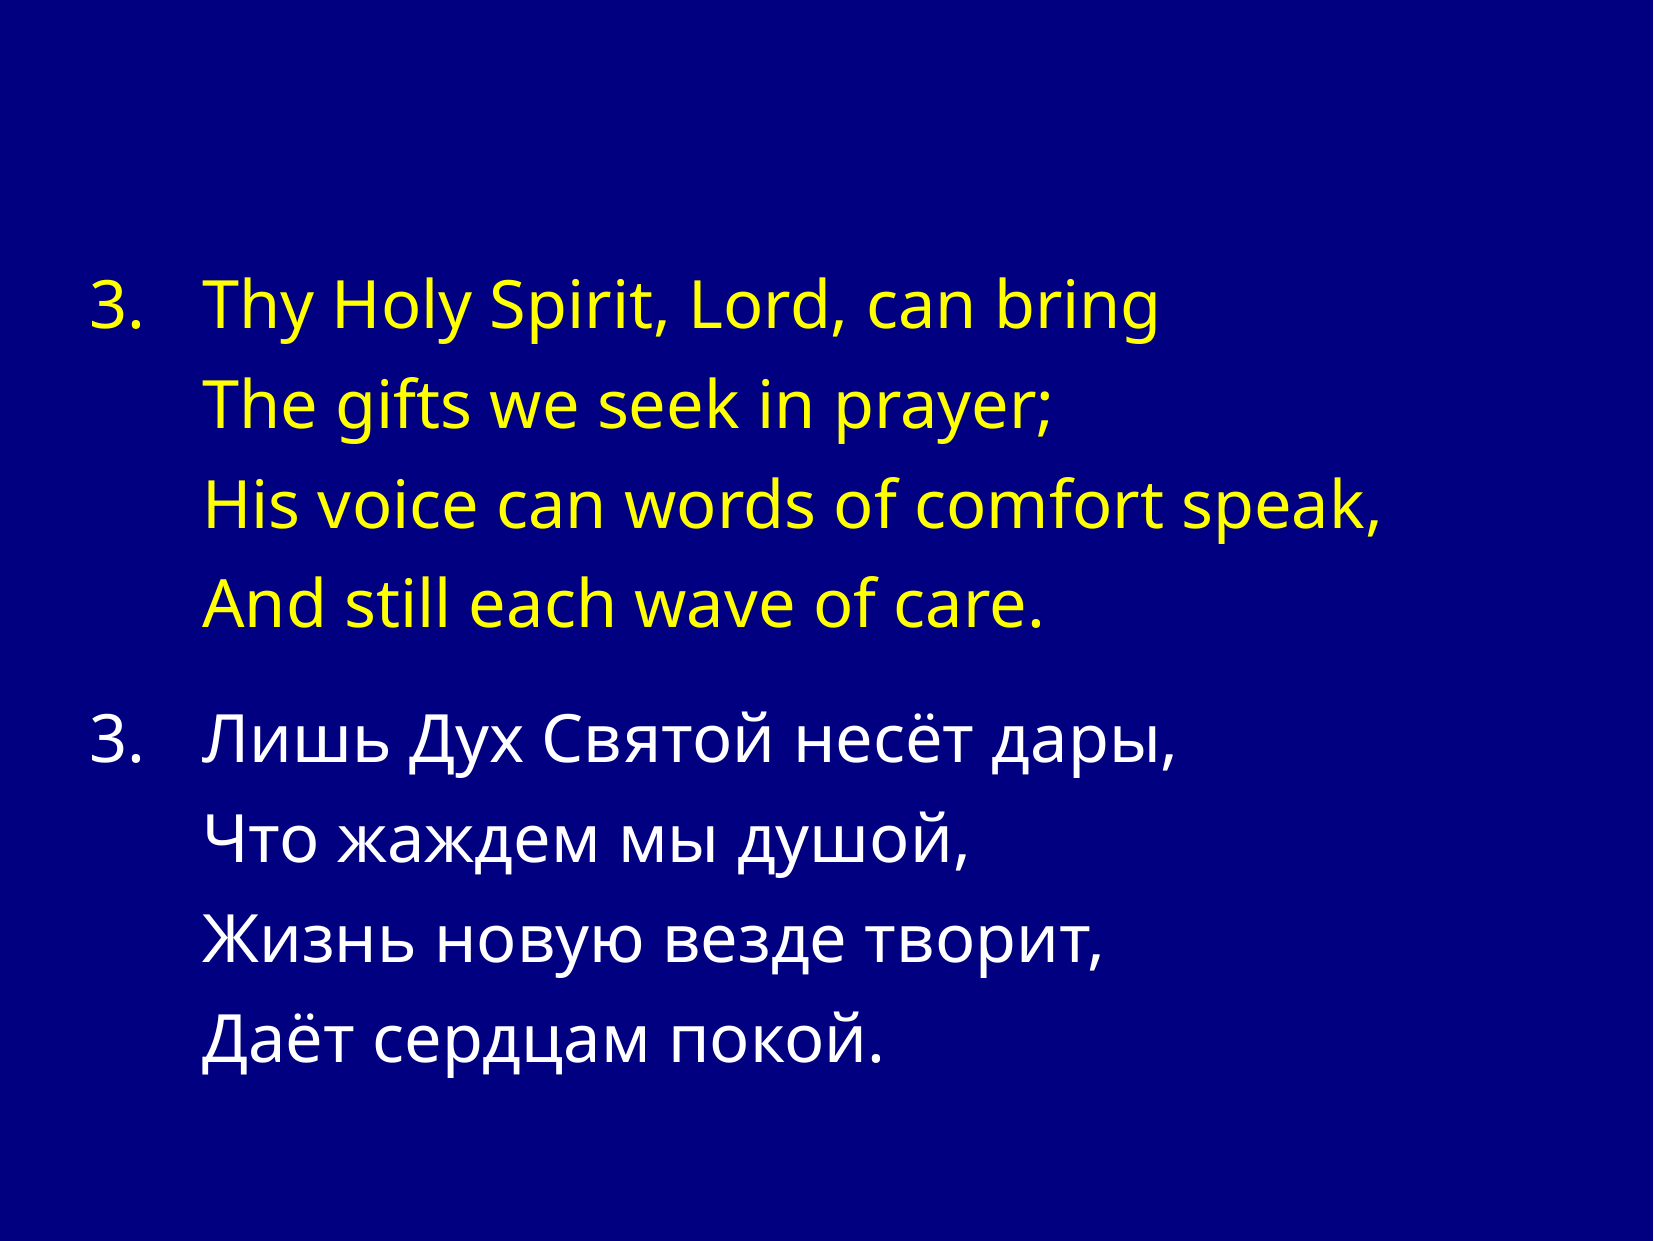

3.	Thy Holy Spirit, Lord, can bring
	The gifts we seek in prayer;
	His voice can words of comfort speak,
	And still each wave of care.
3.	Лишь Дух Святой несёт дары,
	Что жаждем мы душой,
	Жизнь новую везде творит,
	Даёт сердцам покой.